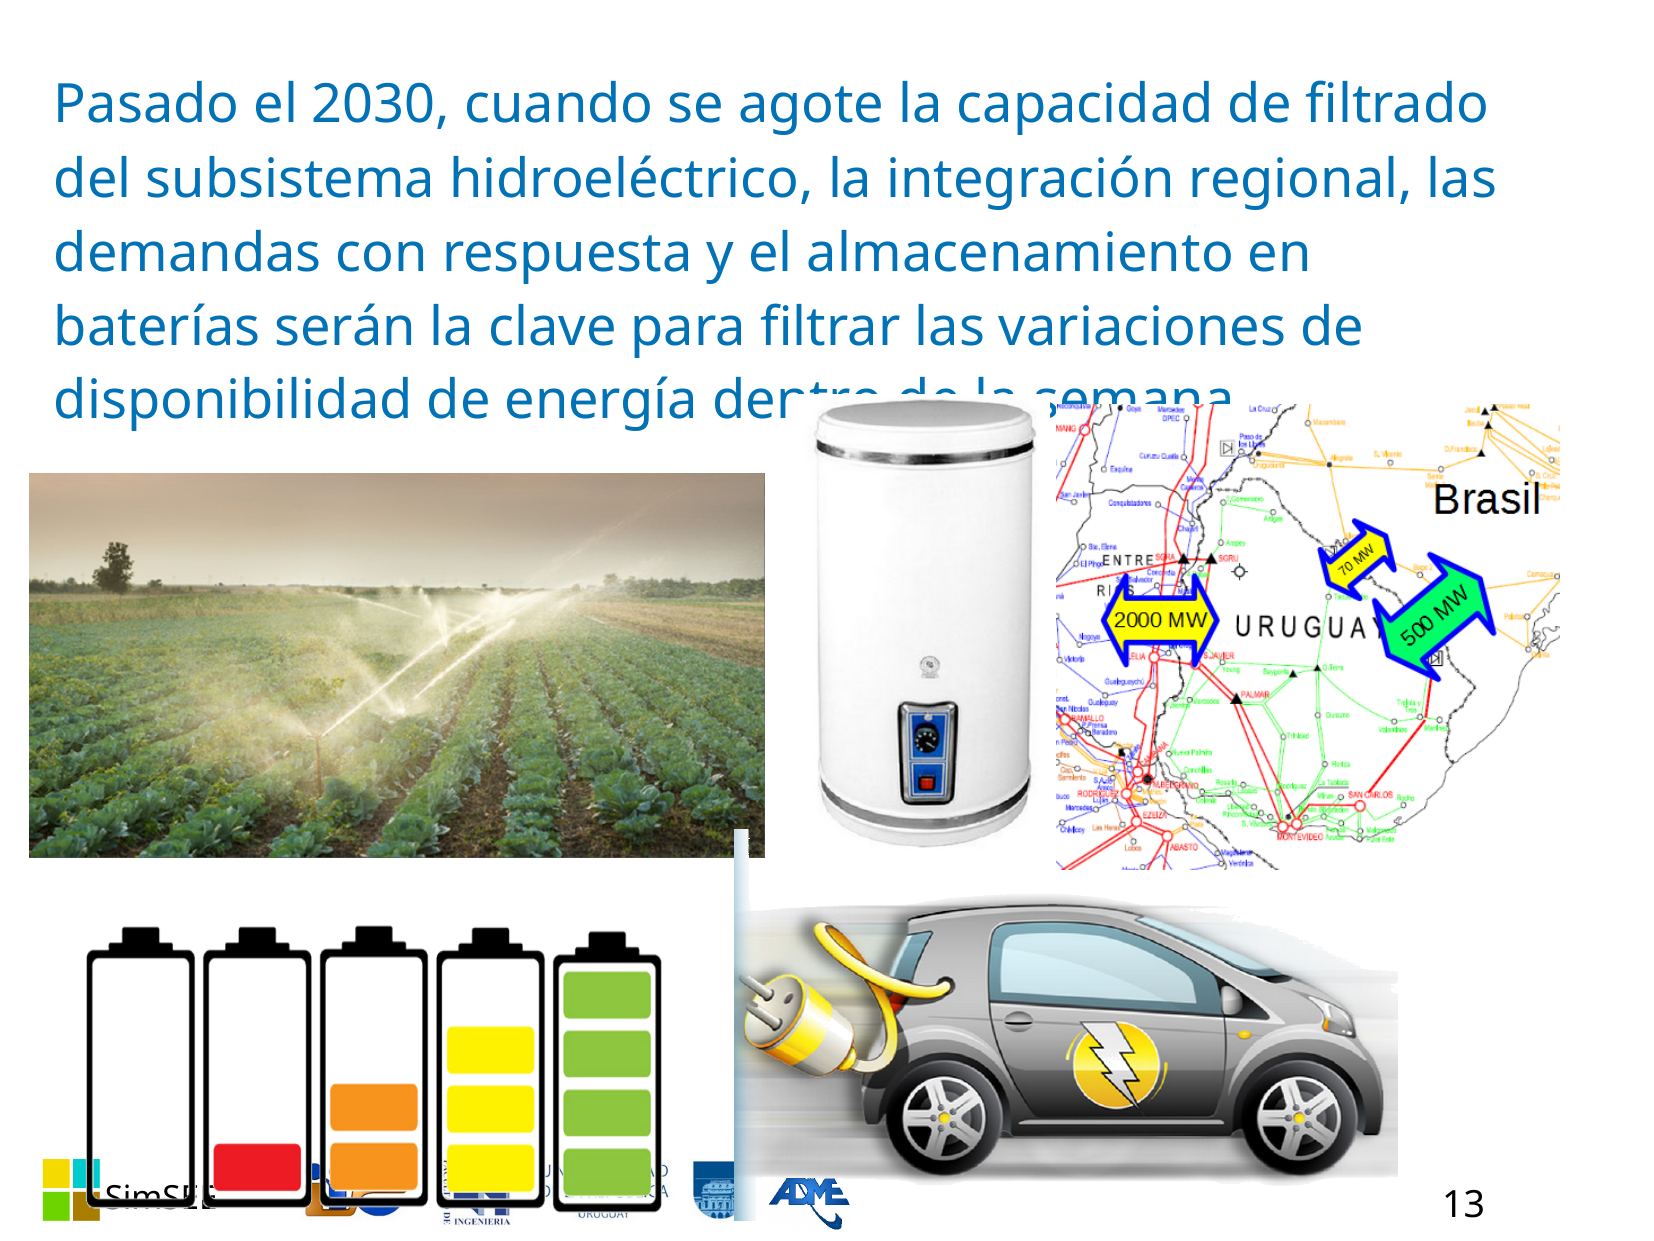

# Pasado el 2030, cuando se agote la capacidad de filtrado del subsistema hidroeléctrico, la integración regional, las demandas con respuesta y el almacenamiento en baterías serán la clave para filtrar las variaciones de disponibilidad de energía dentro de la semana.